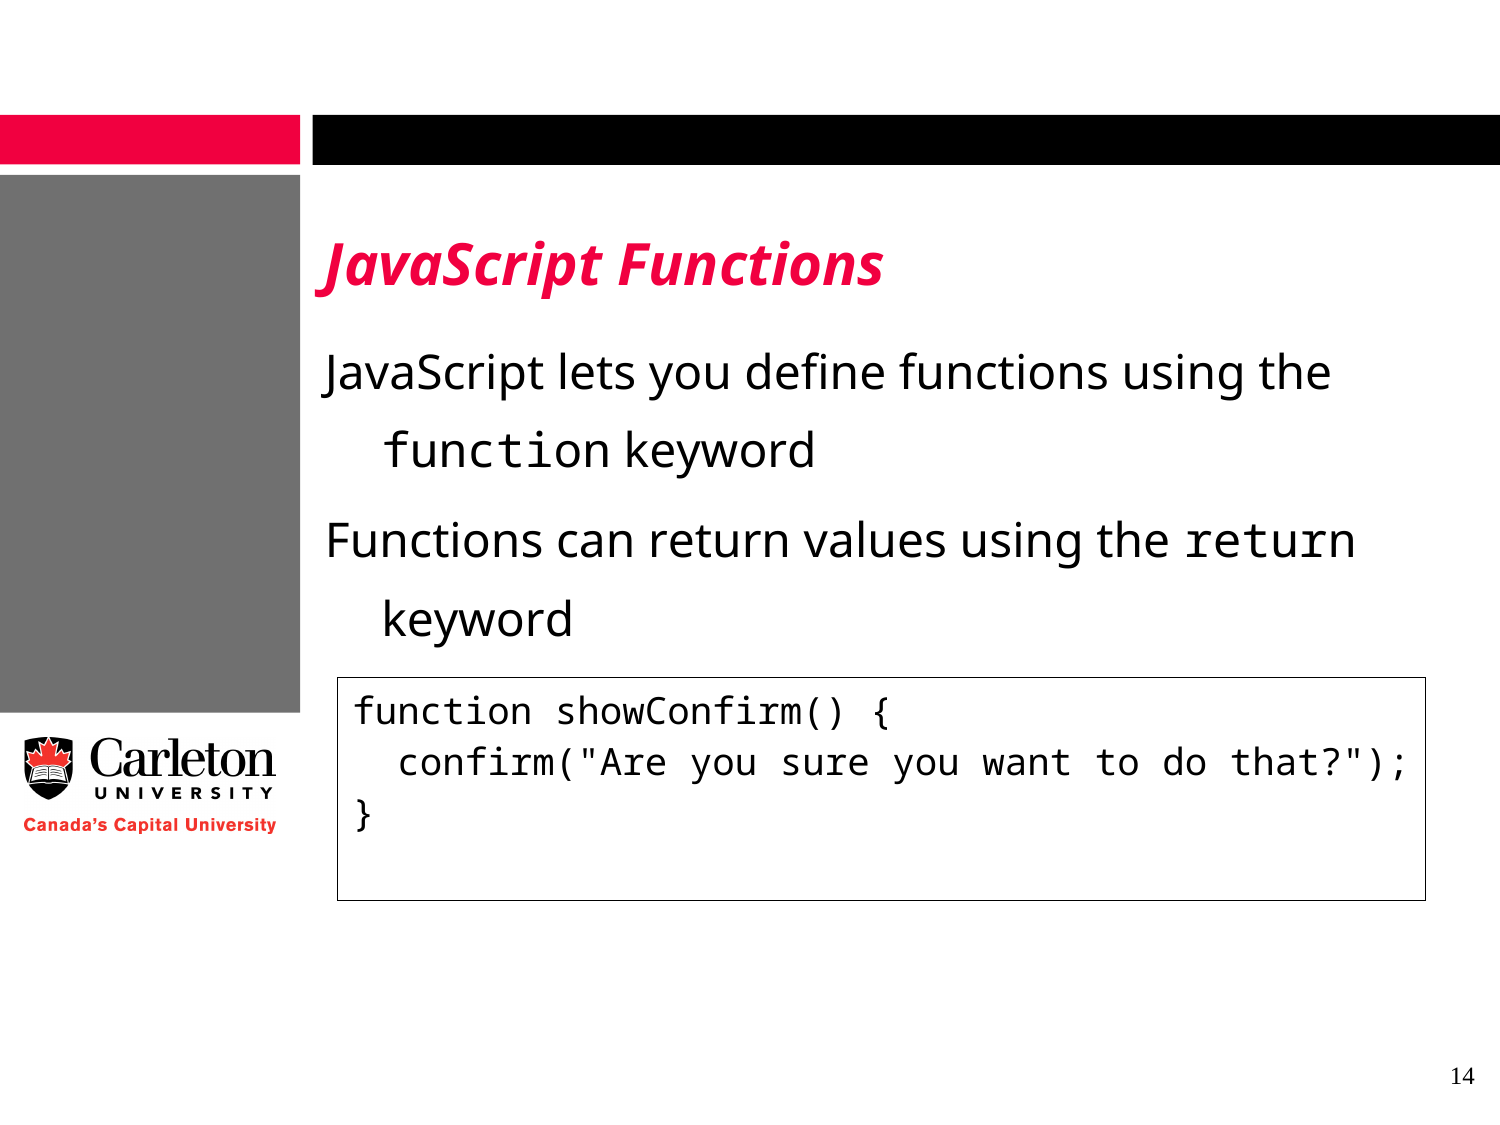

# JavaScript Functions
JavaScript lets you define functions using the function keyword
Functions can return values using the return keyword
function showConfirm() {
 confirm("Are you sure you want to do that?");
}
14